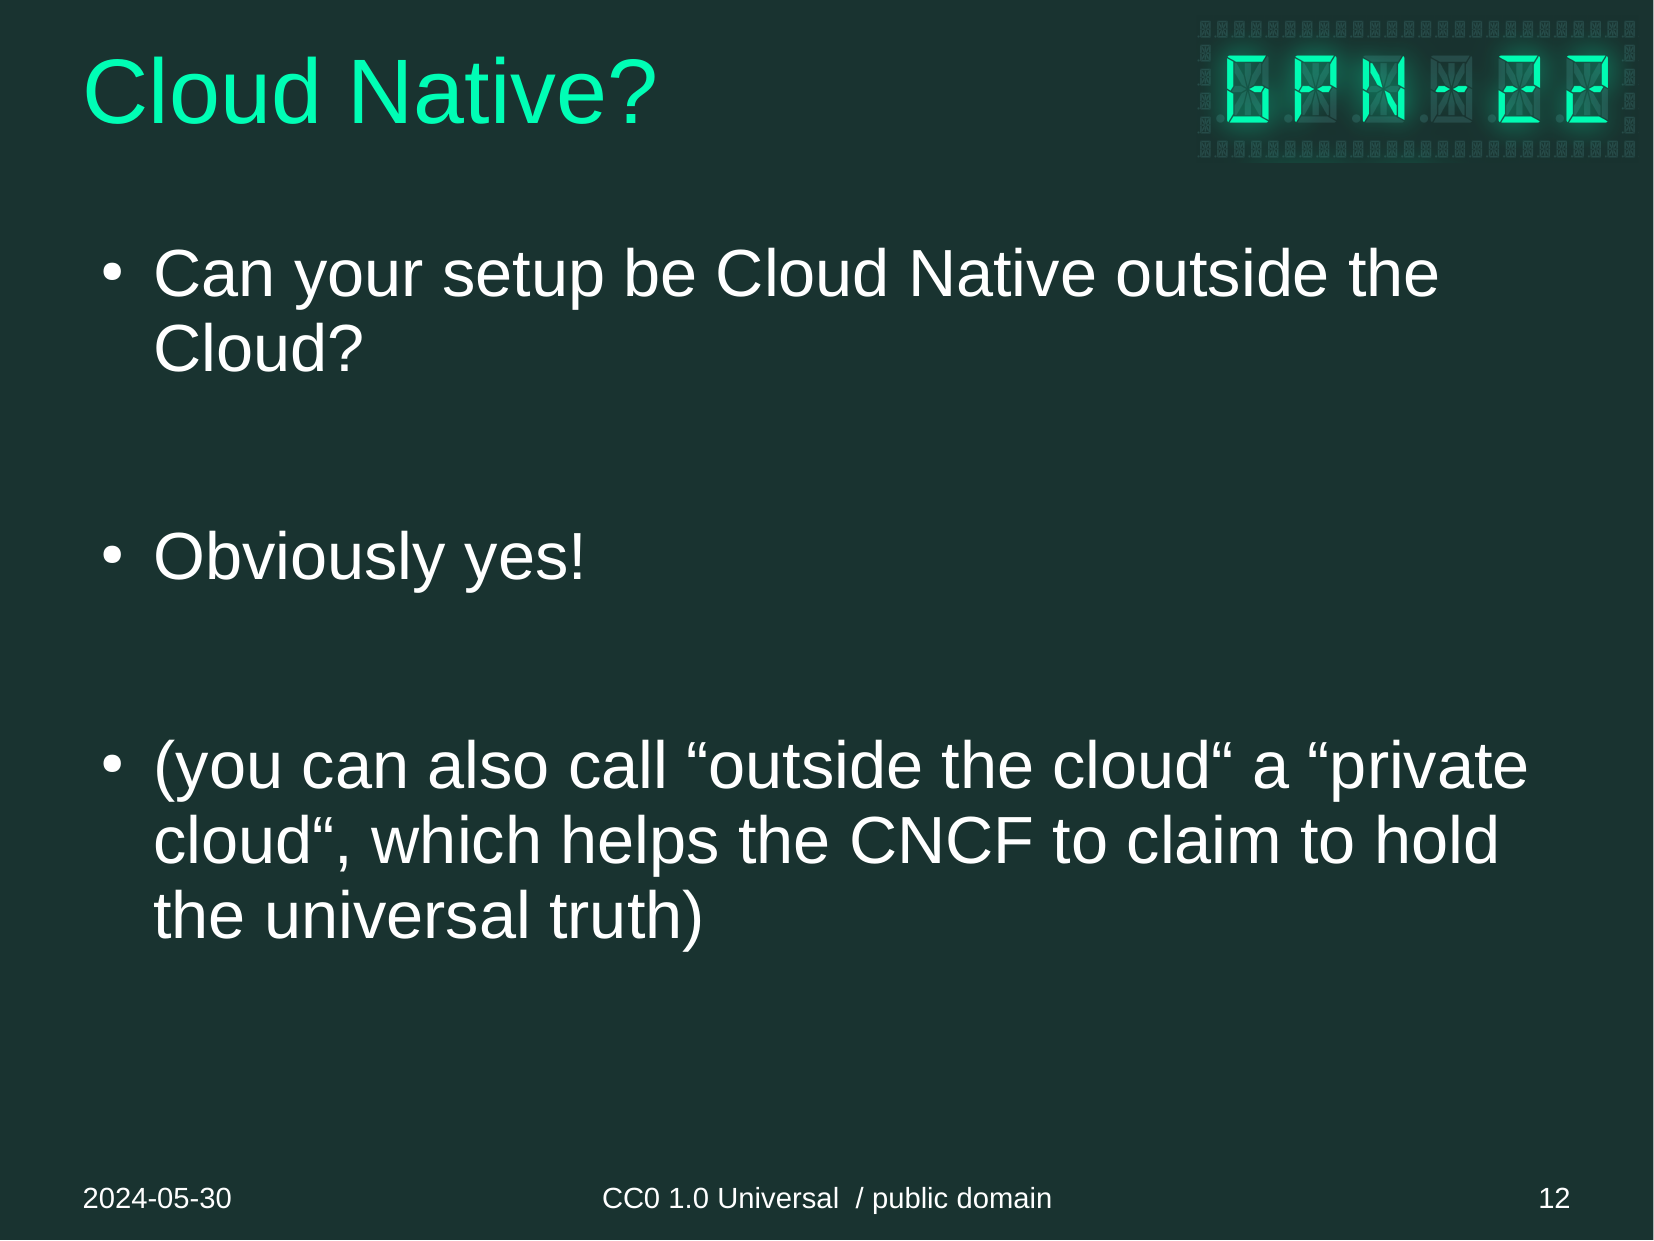

# Cloud Native?
Can your setup be Cloud Native outside the Cloud?
Obviously yes!
(you can also call “outside the cloud“ a “private cloud“, which helps the CNCF to claim to hold the universal truth)
2024-05-30
CC0 1.0 Universal / public domain
12